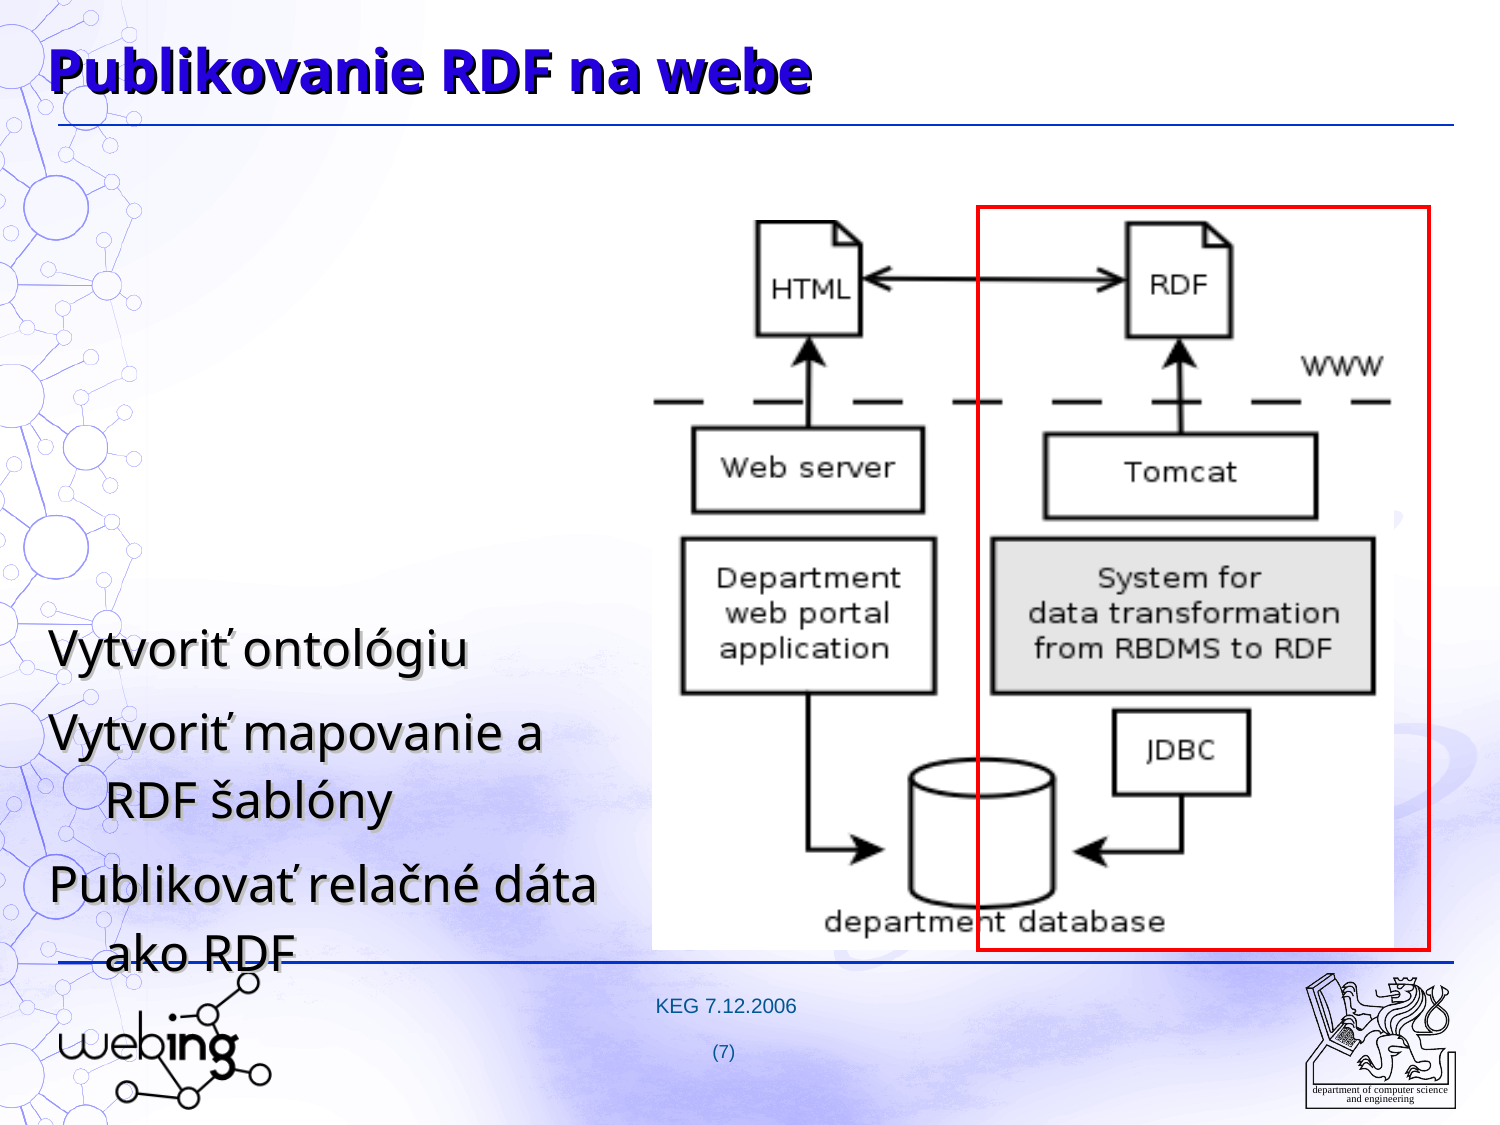

# Publikovanie RDF na webe
Vytvoriť ontológiu
Vytvoriť mapovanie a
RDF šablóny
Publikovať relačné dáta
ako RDF